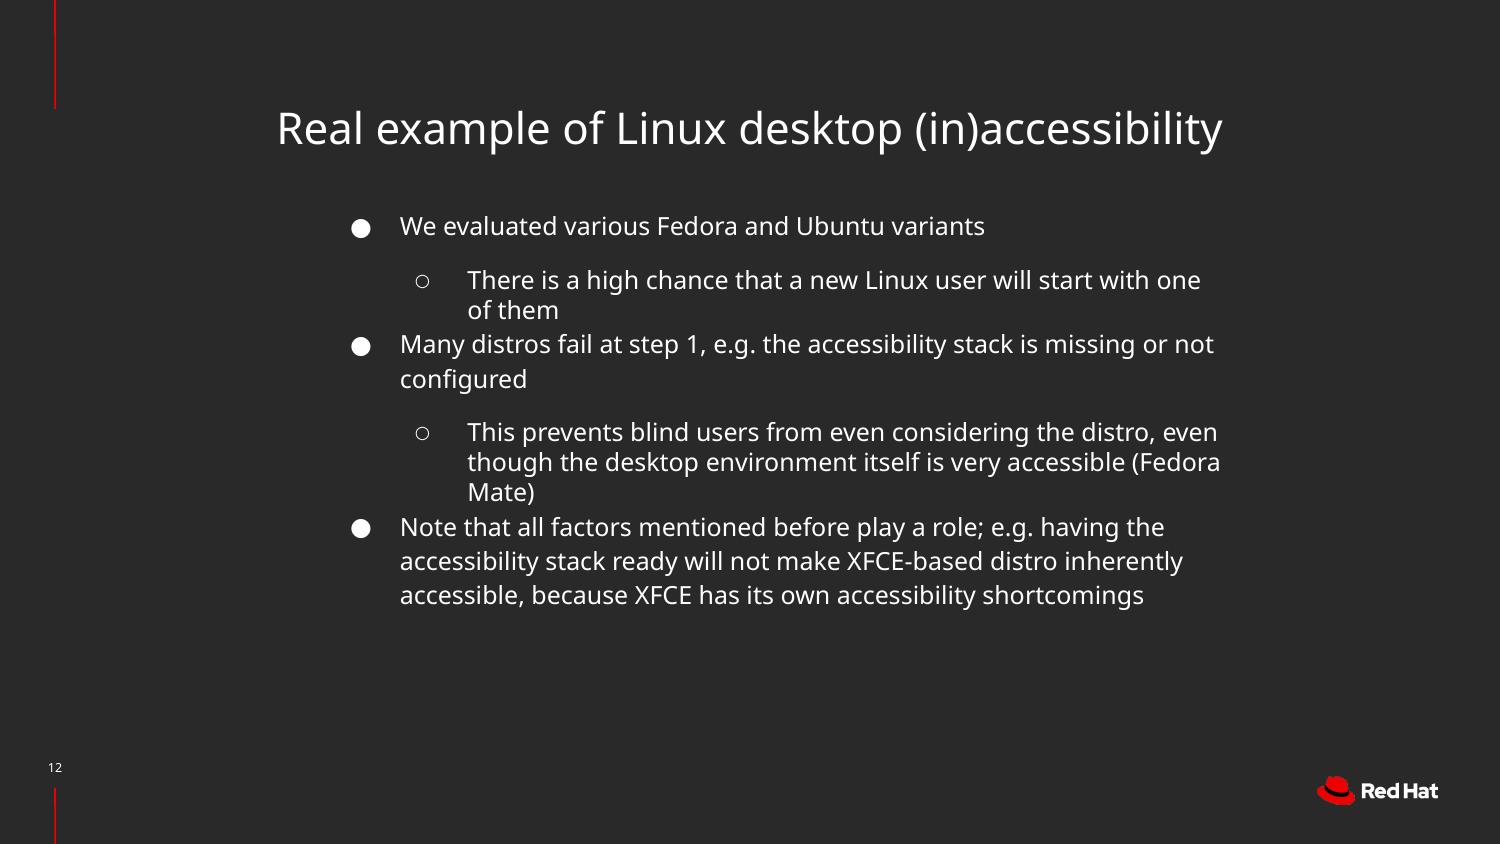

Real example of Linux desktop (in)accessibility
# We evaluated various Fedora and Ubuntu variants
There is a high chance that a new Linux user will start with one of them
Many distros fail at step 1, e.g. the accessibility stack is missing or not configured
This prevents blind users from even considering the distro, even though the desktop environment itself is very accessible (Fedora Mate)
Note that all factors mentioned before play a role; e.g. having the accessibility stack ready will not make XFCE-based distro inherently accessible, because XFCE has its own accessibility shortcomings